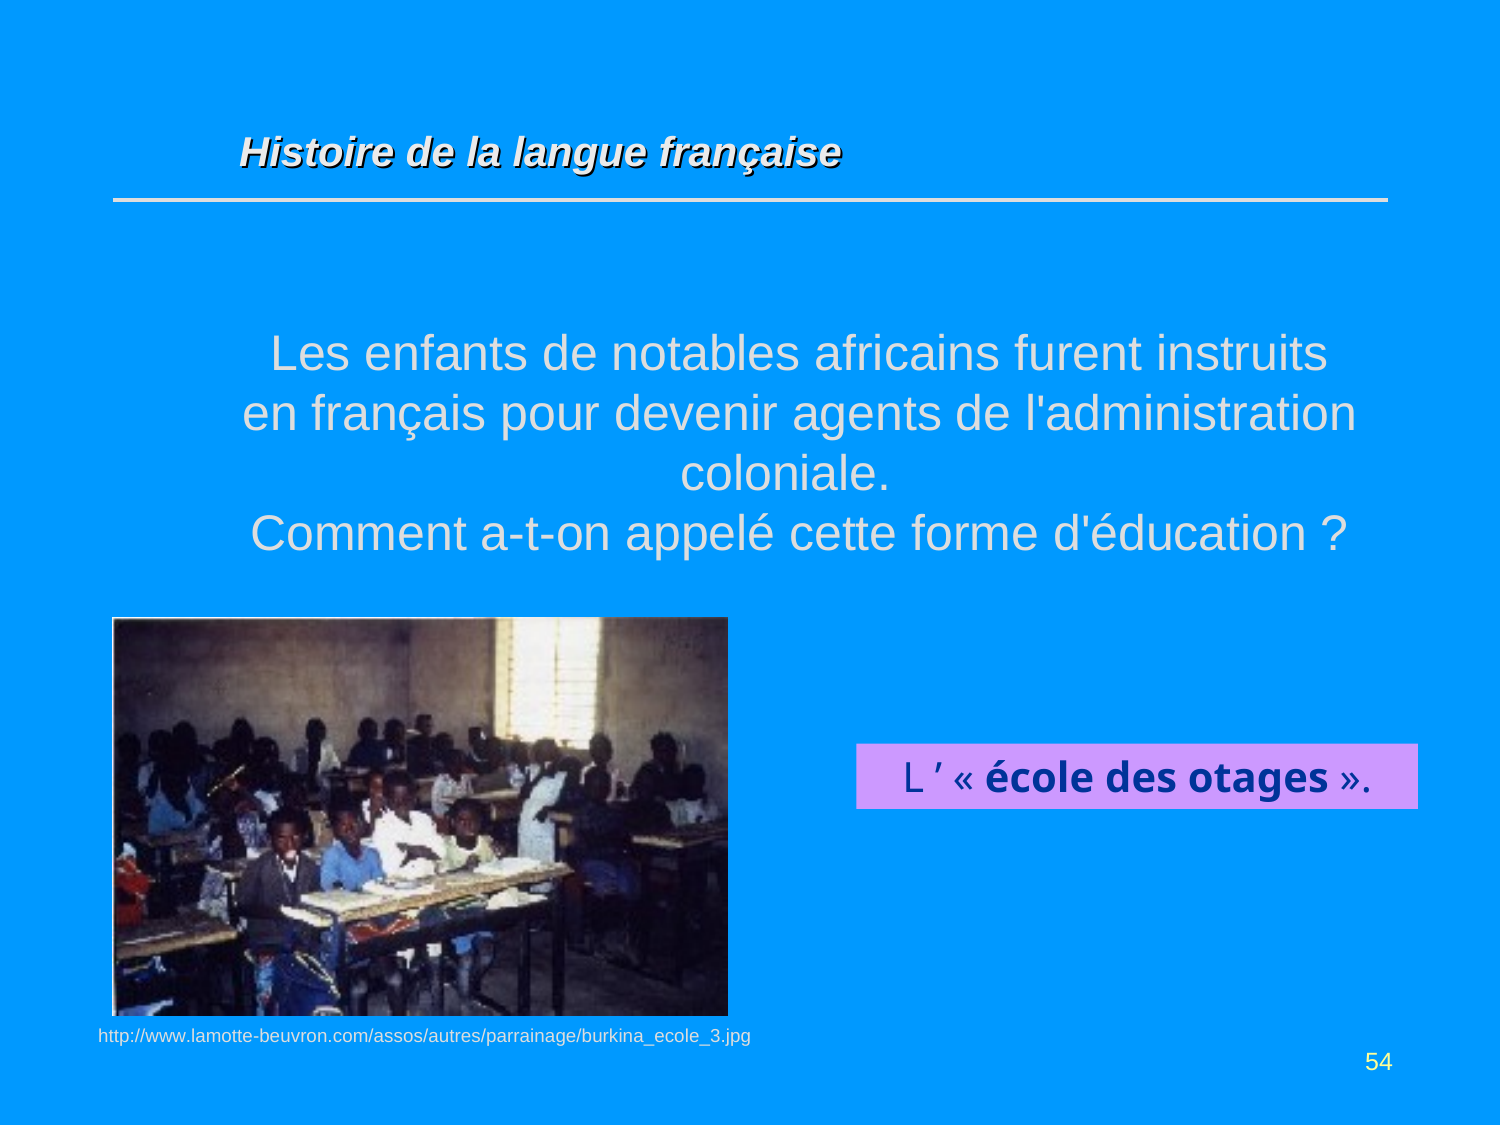

Histoire de la langue française
Les enfants de notables africains furent instruits en français pour devenir agents de l'administration coloniale.
Comment a-t-on appelé cette forme d'éducation ?
http://www.lamotte-beuvron.com/assos/autres/parrainage/burkina_ecole_3.jpg
L ’ « école des otages ».
54